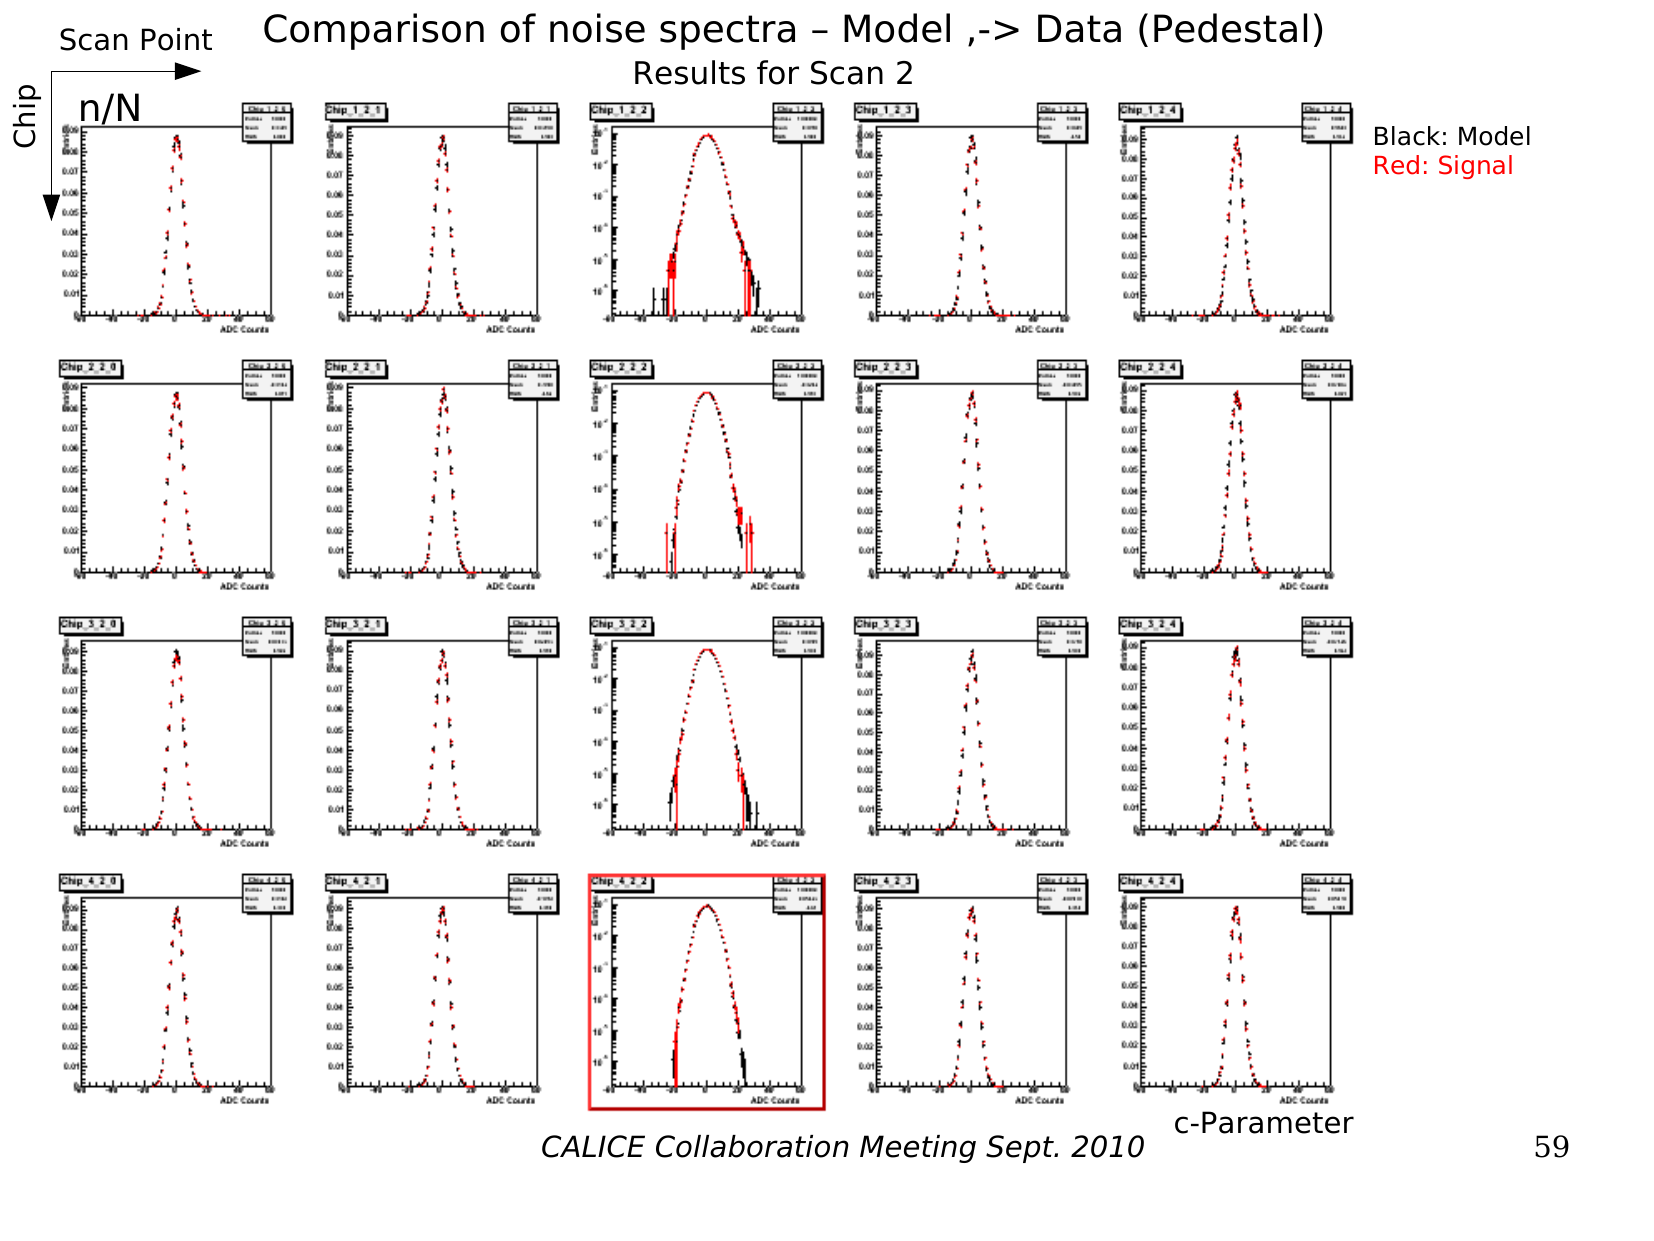

Comparison of noise spectra – Model ,-> Data (Pedestal)
Scan Point
Results for Scan 2
n/N
Chip
Black: Model
Red: Signal
c-Parameter
59